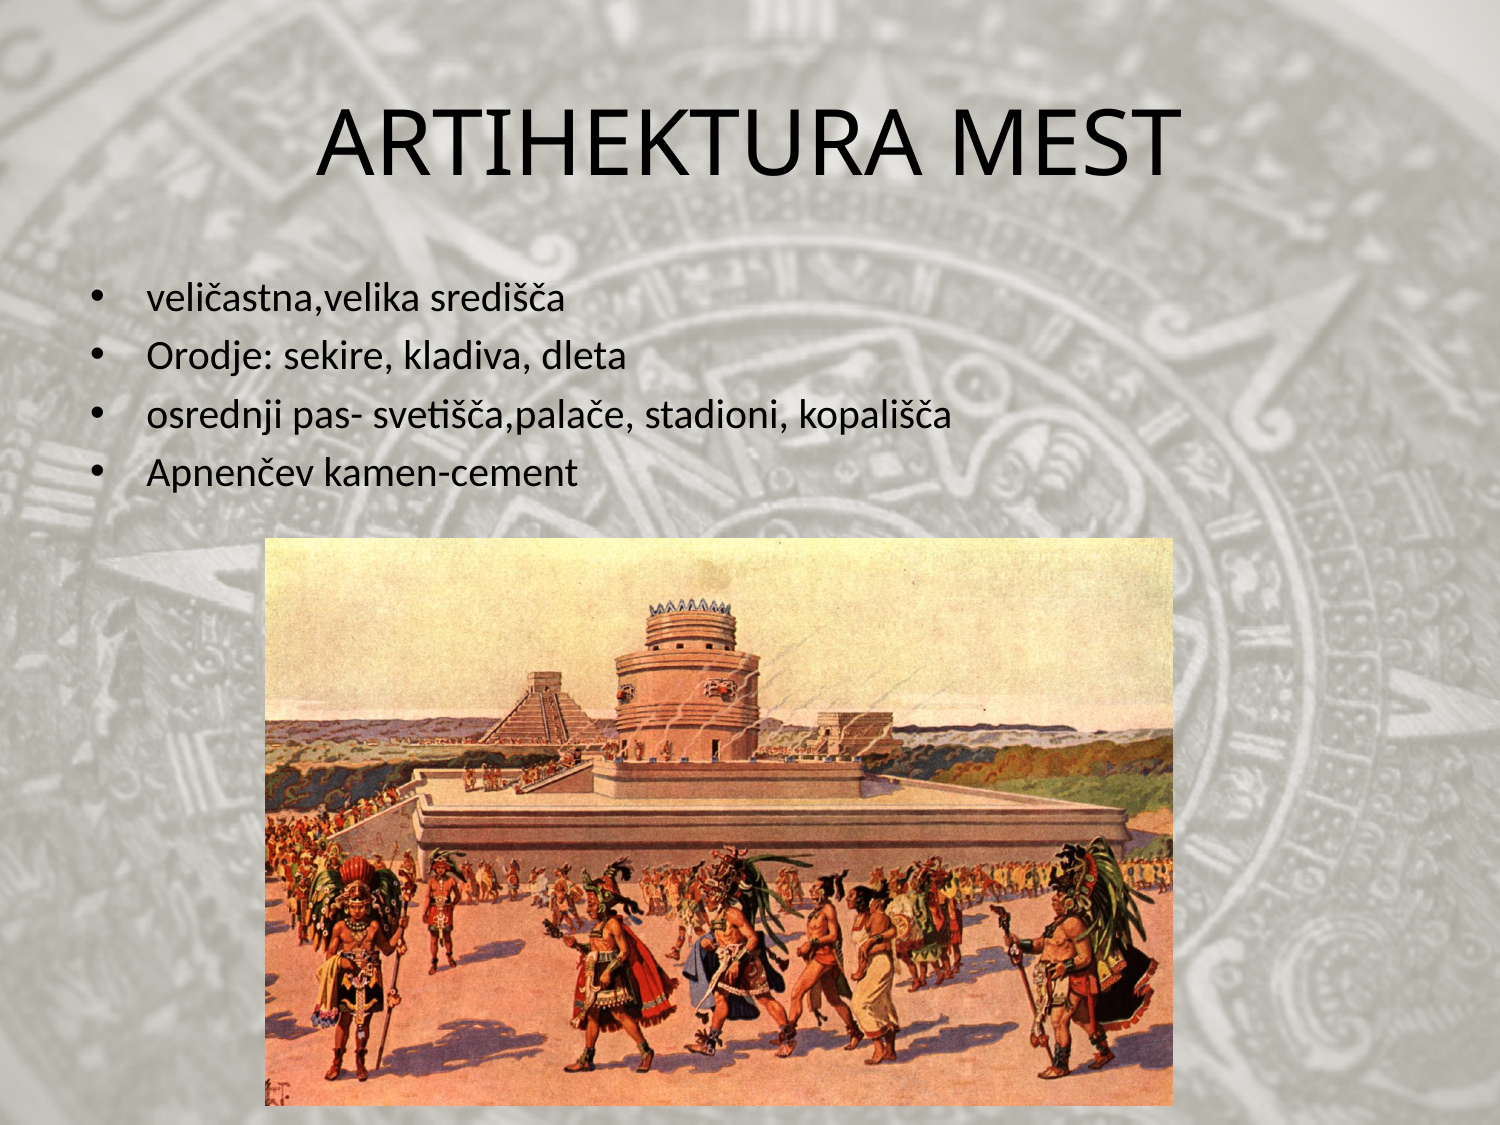

# ARTIHEKTURA MEST
veličastna,velika središča
Orodje: sekire, kladiva, dleta
osrednji pas- svetišča,palače, stadioni, kopališča
Apnenčev kamen-cement